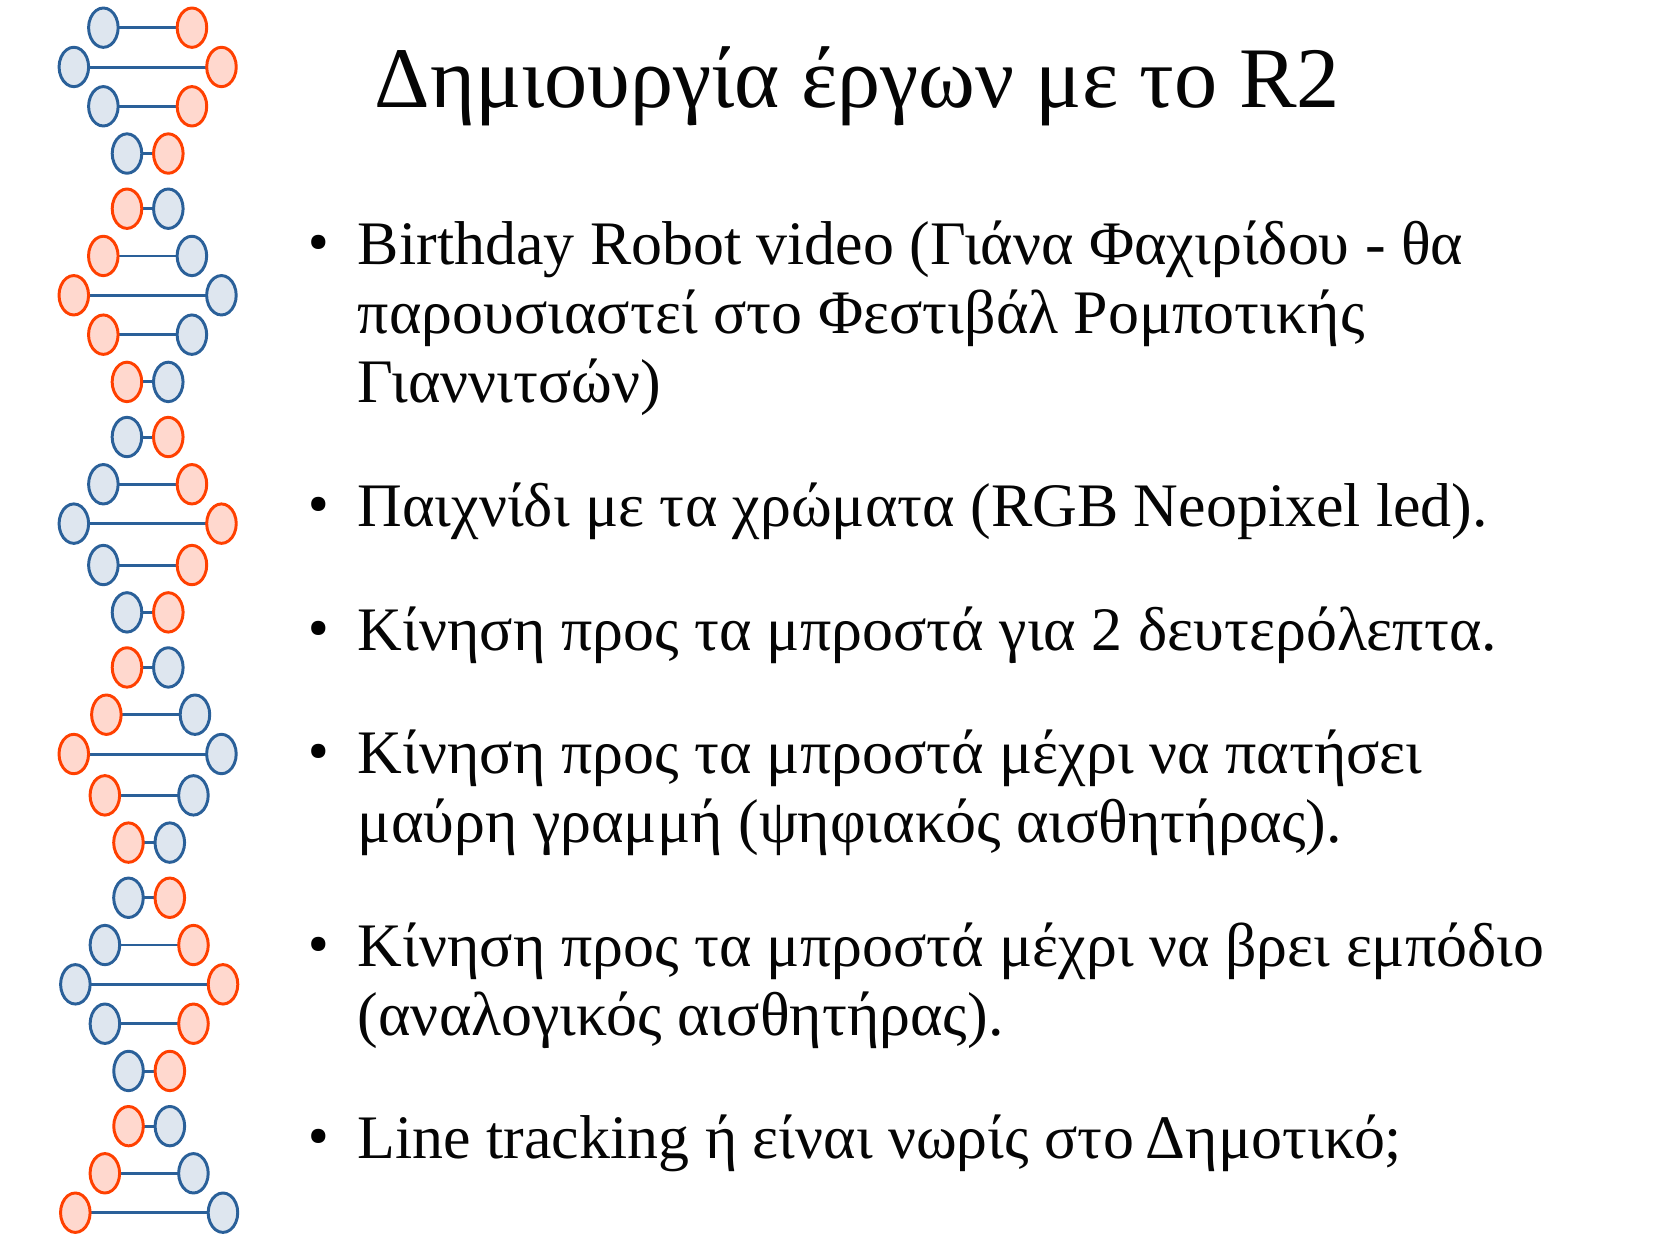

# Δημιουργία έργων με το R2
Birthday Robot video (Γιάνα Φαχιρίδου - θα παρουσιαστεί στο Φεστιβάλ Ρομποτικής Γιαννιτσών)
Παιχνίδι με τα χρώματα (RGB Neopixel led).
Κίνηση προς τα μπροστά για 2 δευτερόλεπτα.
Κίνηση προς τα μπροστά μέχρι να πατήσει μαύρη γραμμή (ψηφιακός αισθητήρας).
Κίνηση προς τα μπροστά μέχρι να βρει εμπόδιο (αναλογικός αισθητήρας).
Line tracking ή είναι νωρίς στο Δημοτικό;